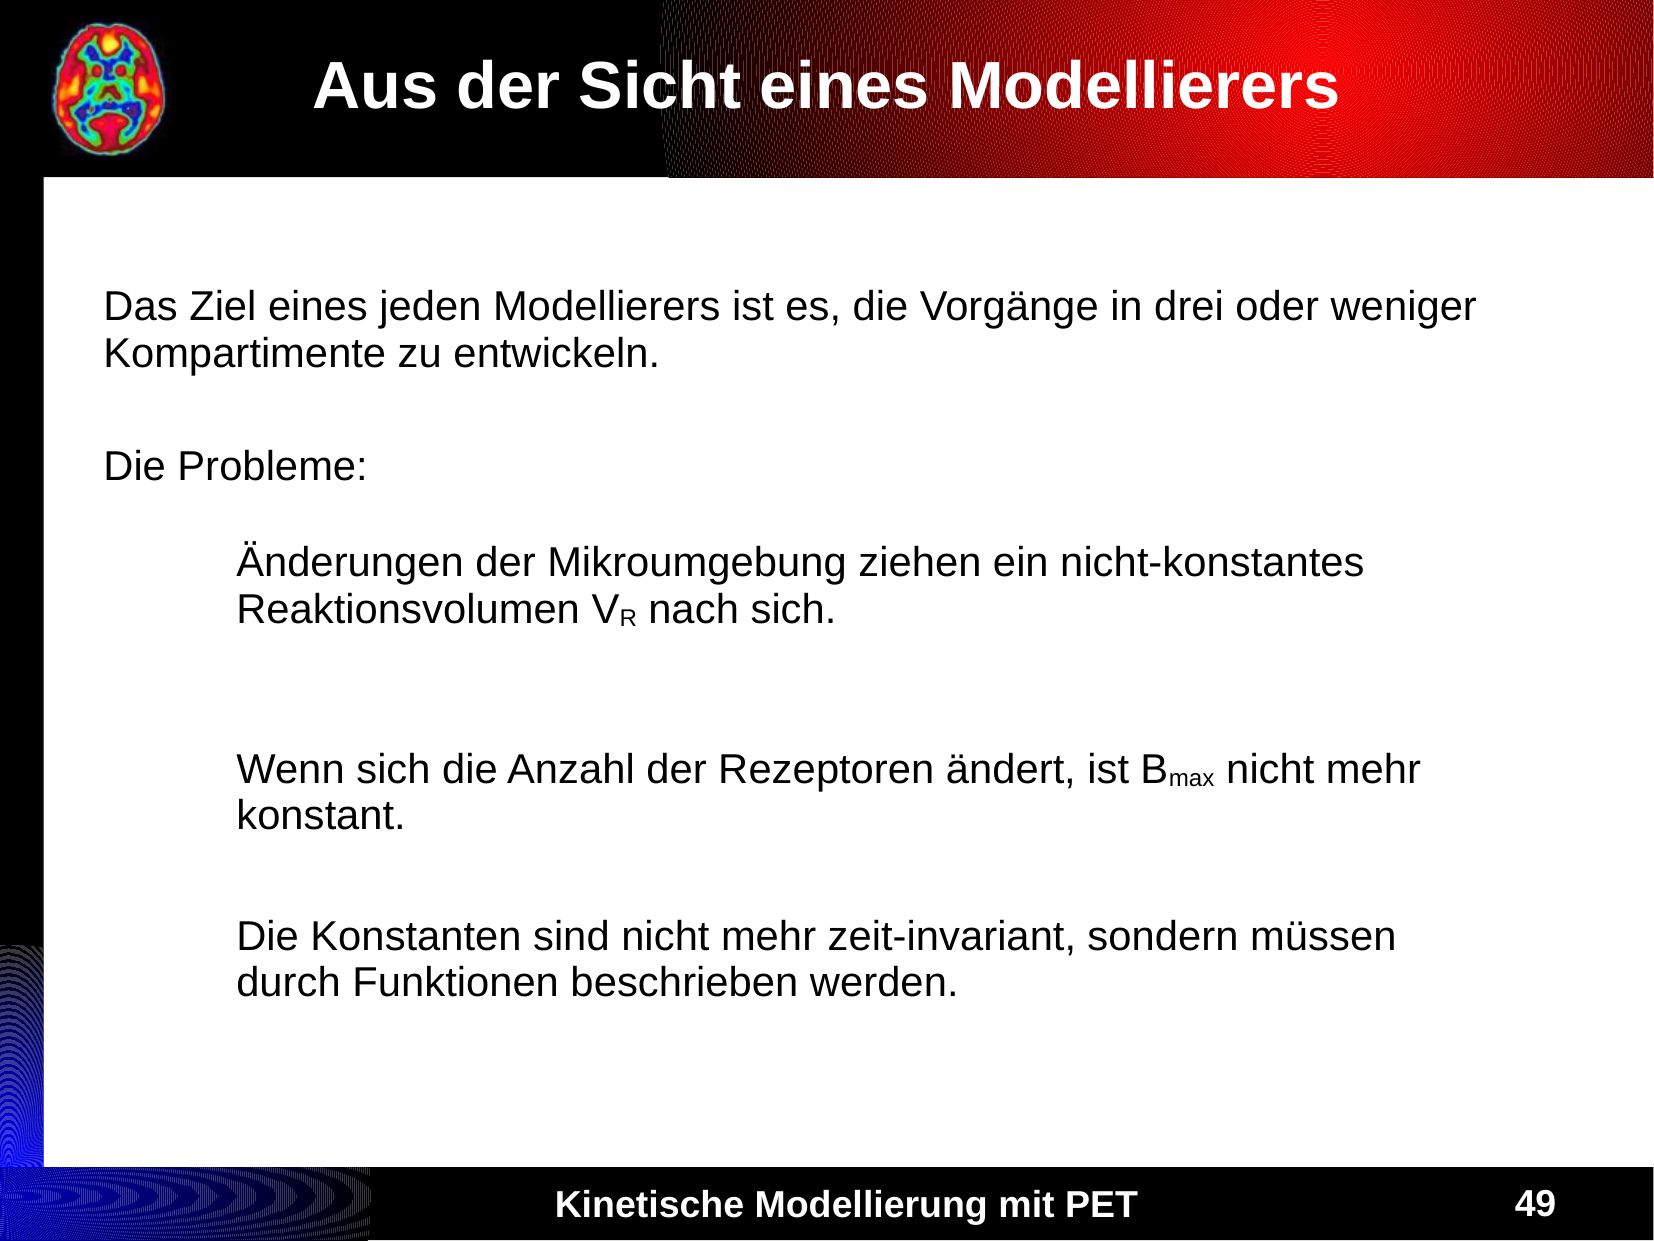

# Aus der Sicht eines Modellierers
Das Ziel eines jeden Modellierers ist es, die Vorgänge in drei oder weniger Kompartimente zu entwickeln.
Die Probleme:
 	Änderungen der Mikroumgebung ziehen ein nicht-konstantes 			Reaktionsvolumen VR nach sich.
 	Wenn sich die Anzahl der Rezeptoren ändert, ist Bmax nicht mehr 		konstant.
 	Die Konstanten sind nicht mehr zeit-invariant, sondern müssen 			durch Funktionen beschrieben werden.
Kinetische Modellierung mit PET